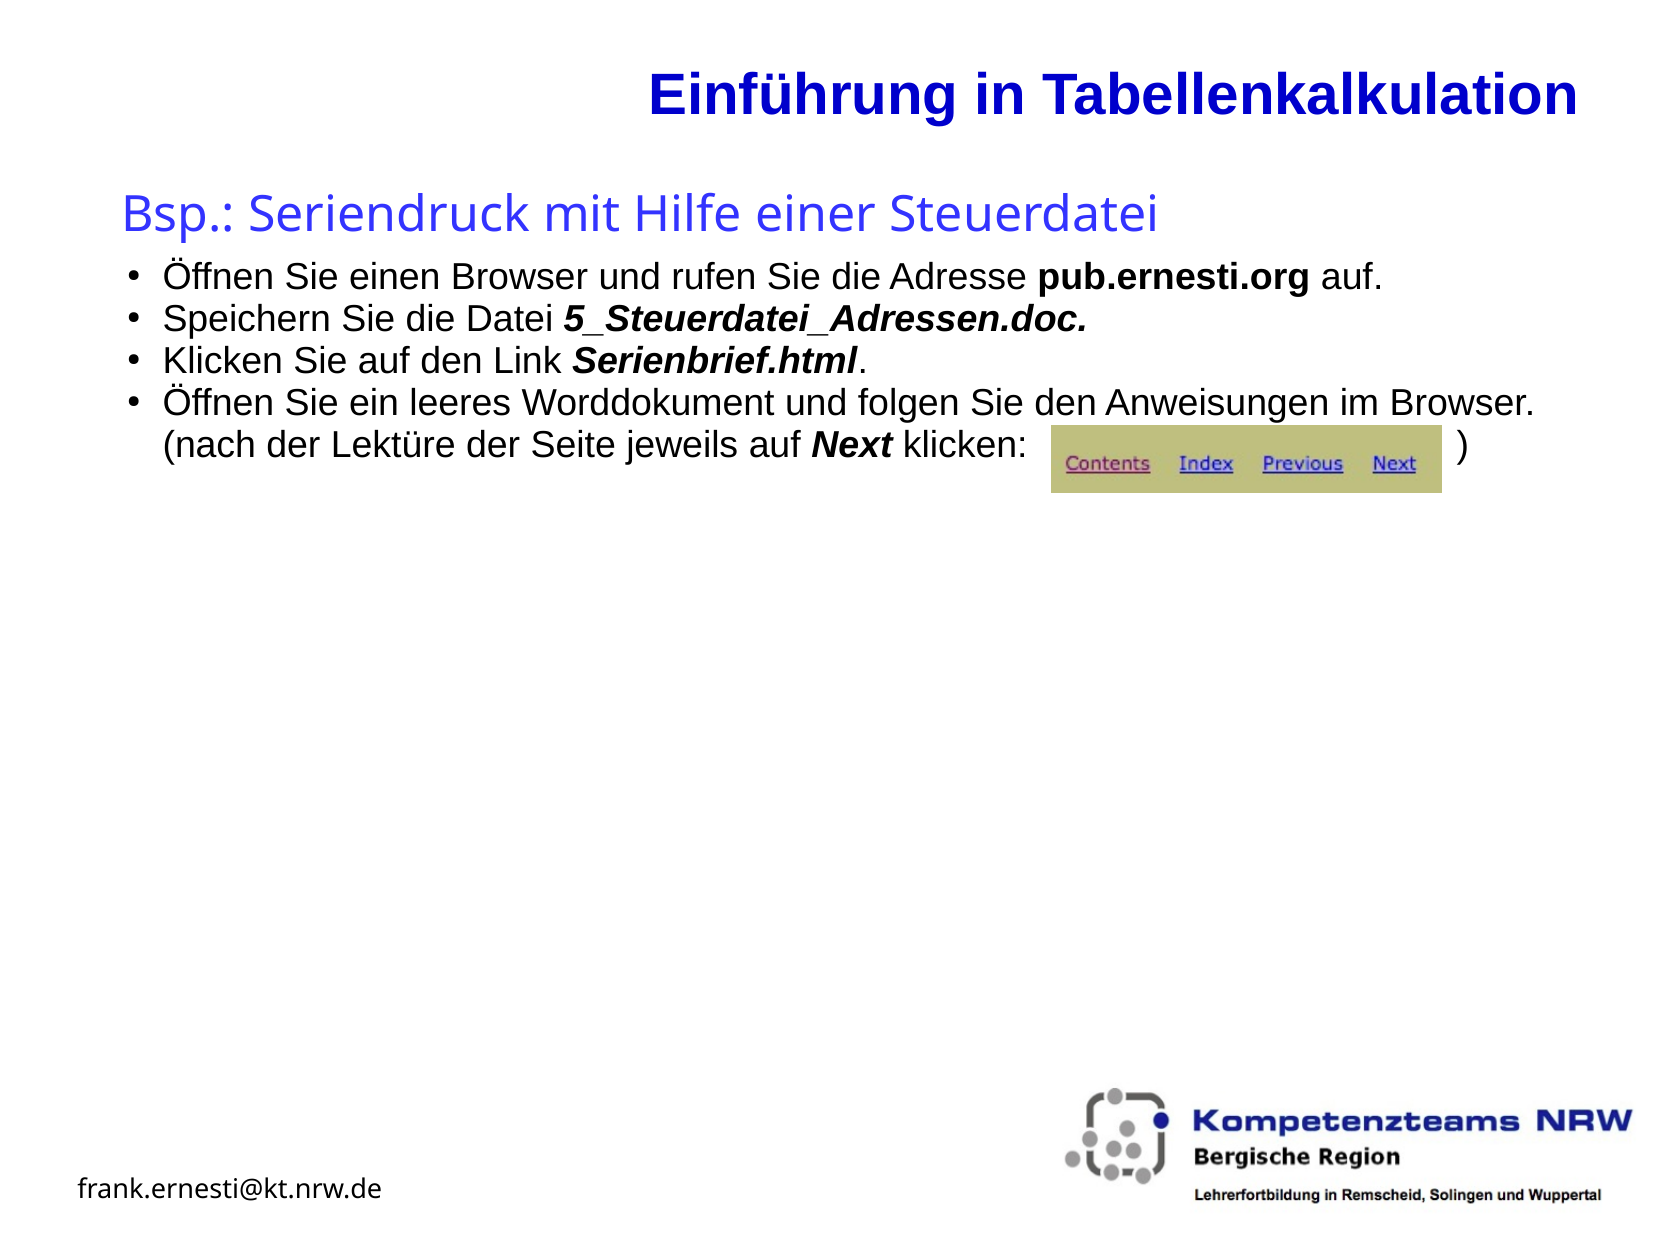

| | Einführung in Tabellenkalkulation |
| --- | --- |
Bsp.: Seriendruck mit Hilfe einer Steuerdatei
Öffnen Sie einen Browser und rufen Sie die Adresse pub.ernesti.org auf.
Speichern Sie die Datei 5_Steuerdatei_Adressen.doc.
Klicken Sie auf den Link Serienbrief.html.
Öffnen Sie ein leeres Worddokument und folgen Sie den Anweisungen im Browser.
(nach der Lektüre der Seite jeweils auf Next klicken: )
frank.ernesti@kt.nrw.de